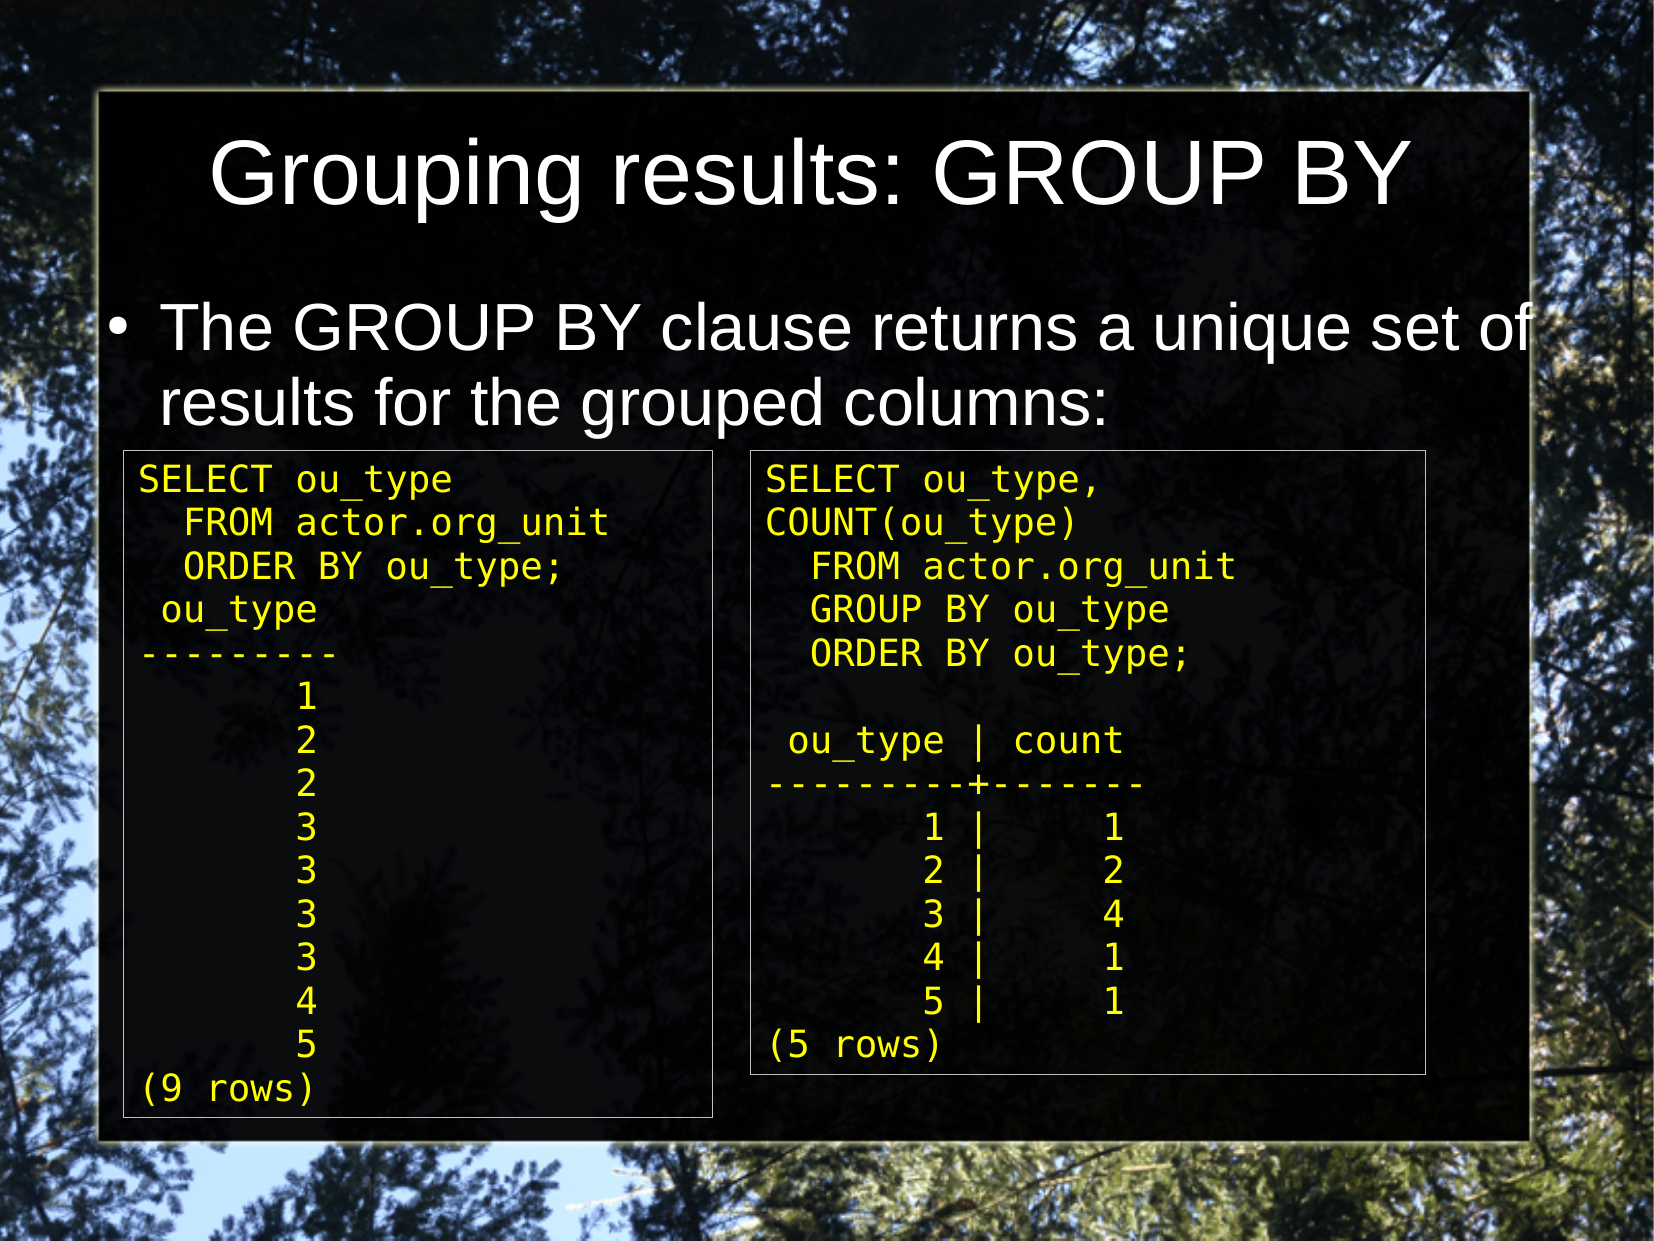

# Grouping results: GROUP BY
The GROUP BY clause returns a unique set of results for the grouped columns:
SELECT ou_type
 FROM actor.org_unit
 ORDER BY ou_type;
 ou_type
---------
 1
 2
 2
 3
 3
 3
 3
 4
 5
(9 rows)
SELECT ou_type, COUNT(ou_type)
 FROM actor.org_unit
 GROUP BY ou_type
 ORDER BY ou_type;
 ou_type | count
---------+-------
 1 | 1
 2 | 2
 3 | 4
 4 | 1
 5 | 1
(5 rows)